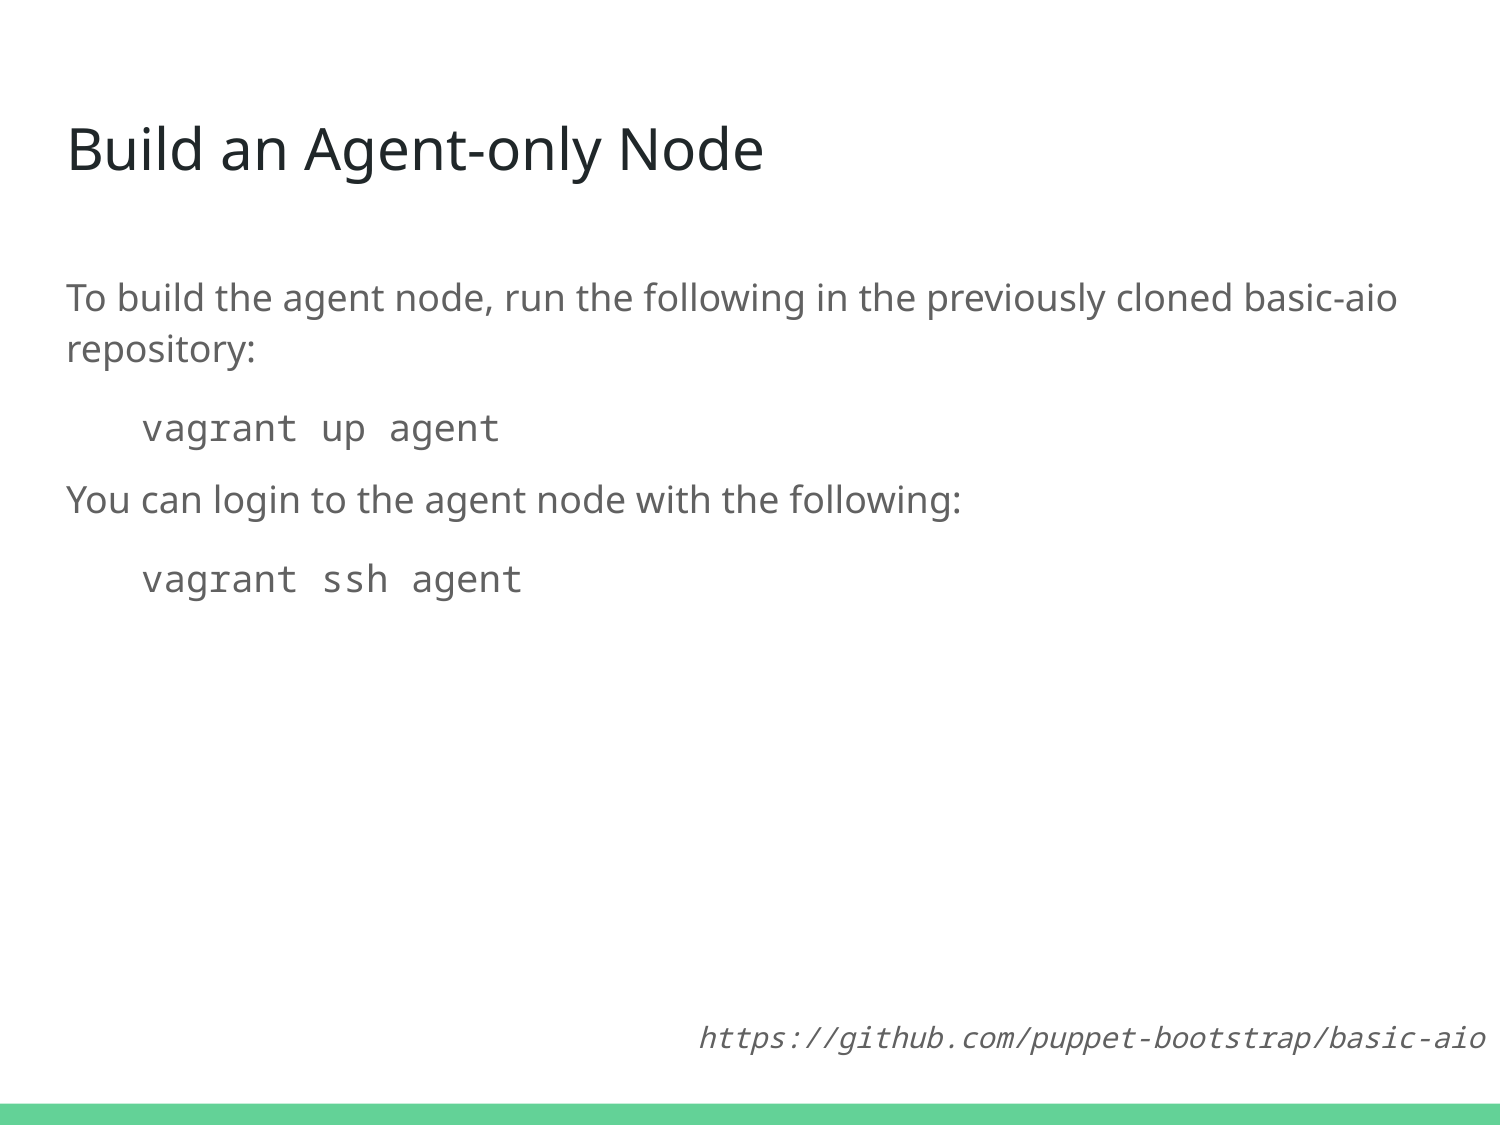

# Build an Agent-only Node
To build the agent node, run the following in the previously cloned basic-aio repository:
vagrant up agent
You can login to the agent node with the following:
vagrant ssh agent
https://github.com/puppet-bootstrap/basic-aio